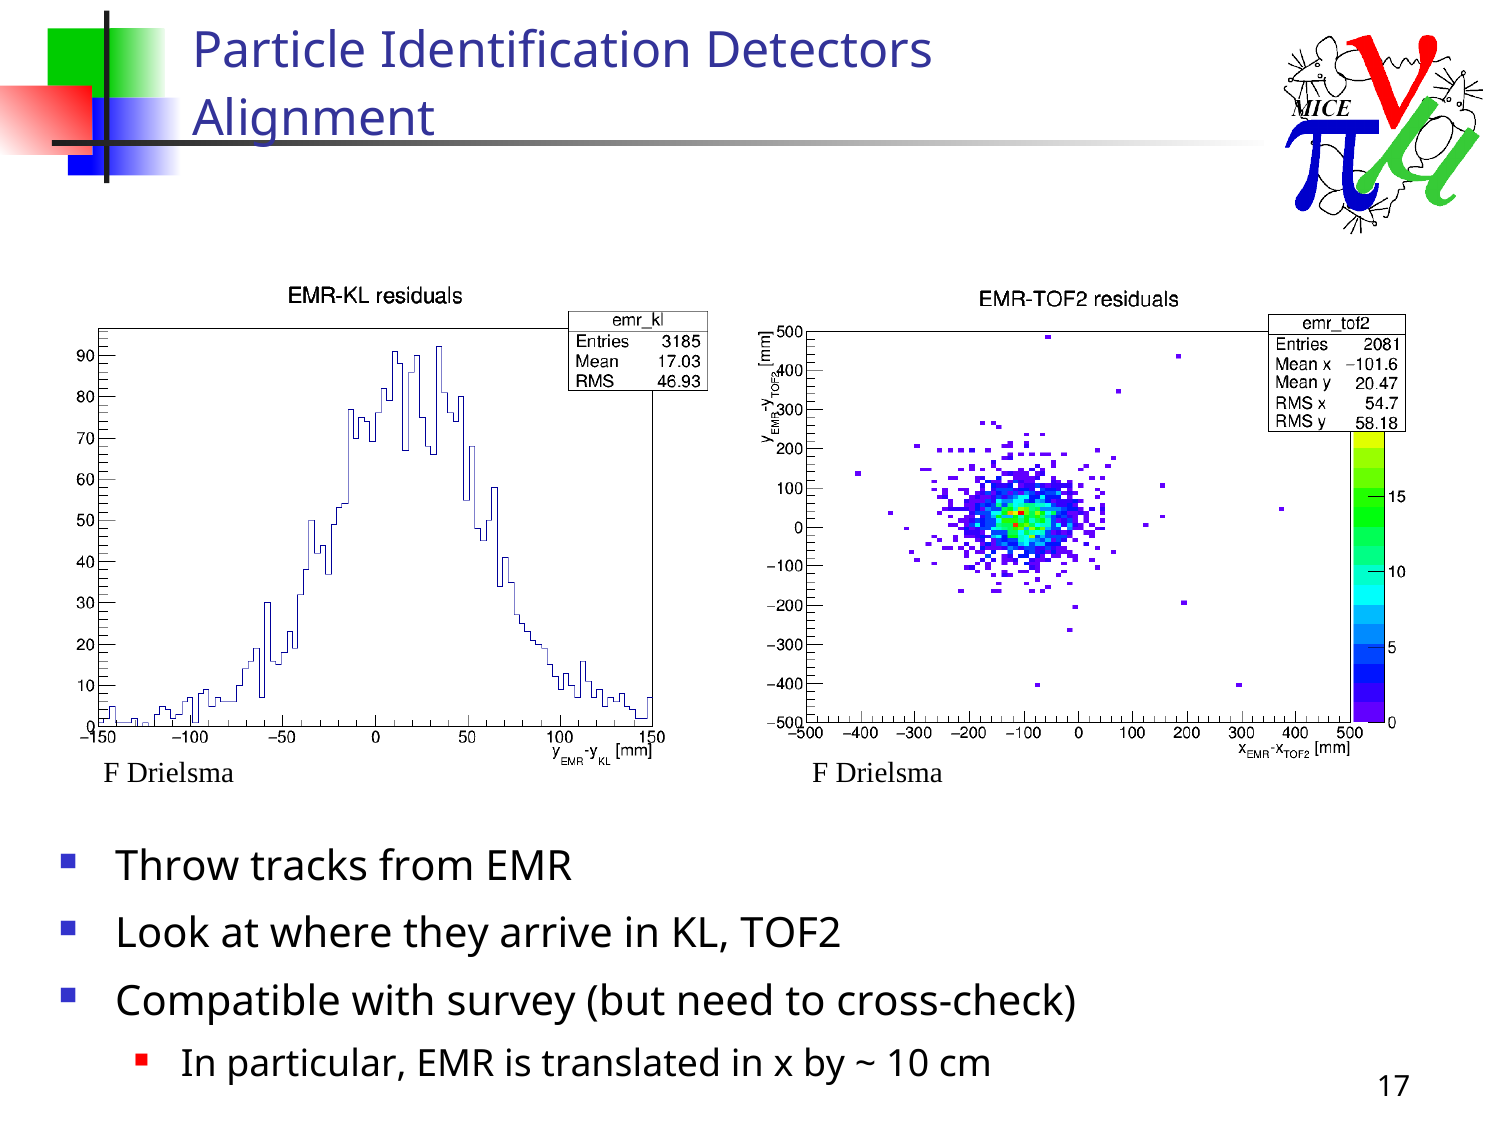

# Particle Identification Detectors Alignment
F Drielsma
F Drielsma
Throw tracks from EMR
Look at where they arrive in KL, TOF2
Compatible with survey (but need to cross-check)
In particular, EMR is translated in x by ~ 10 cm
17